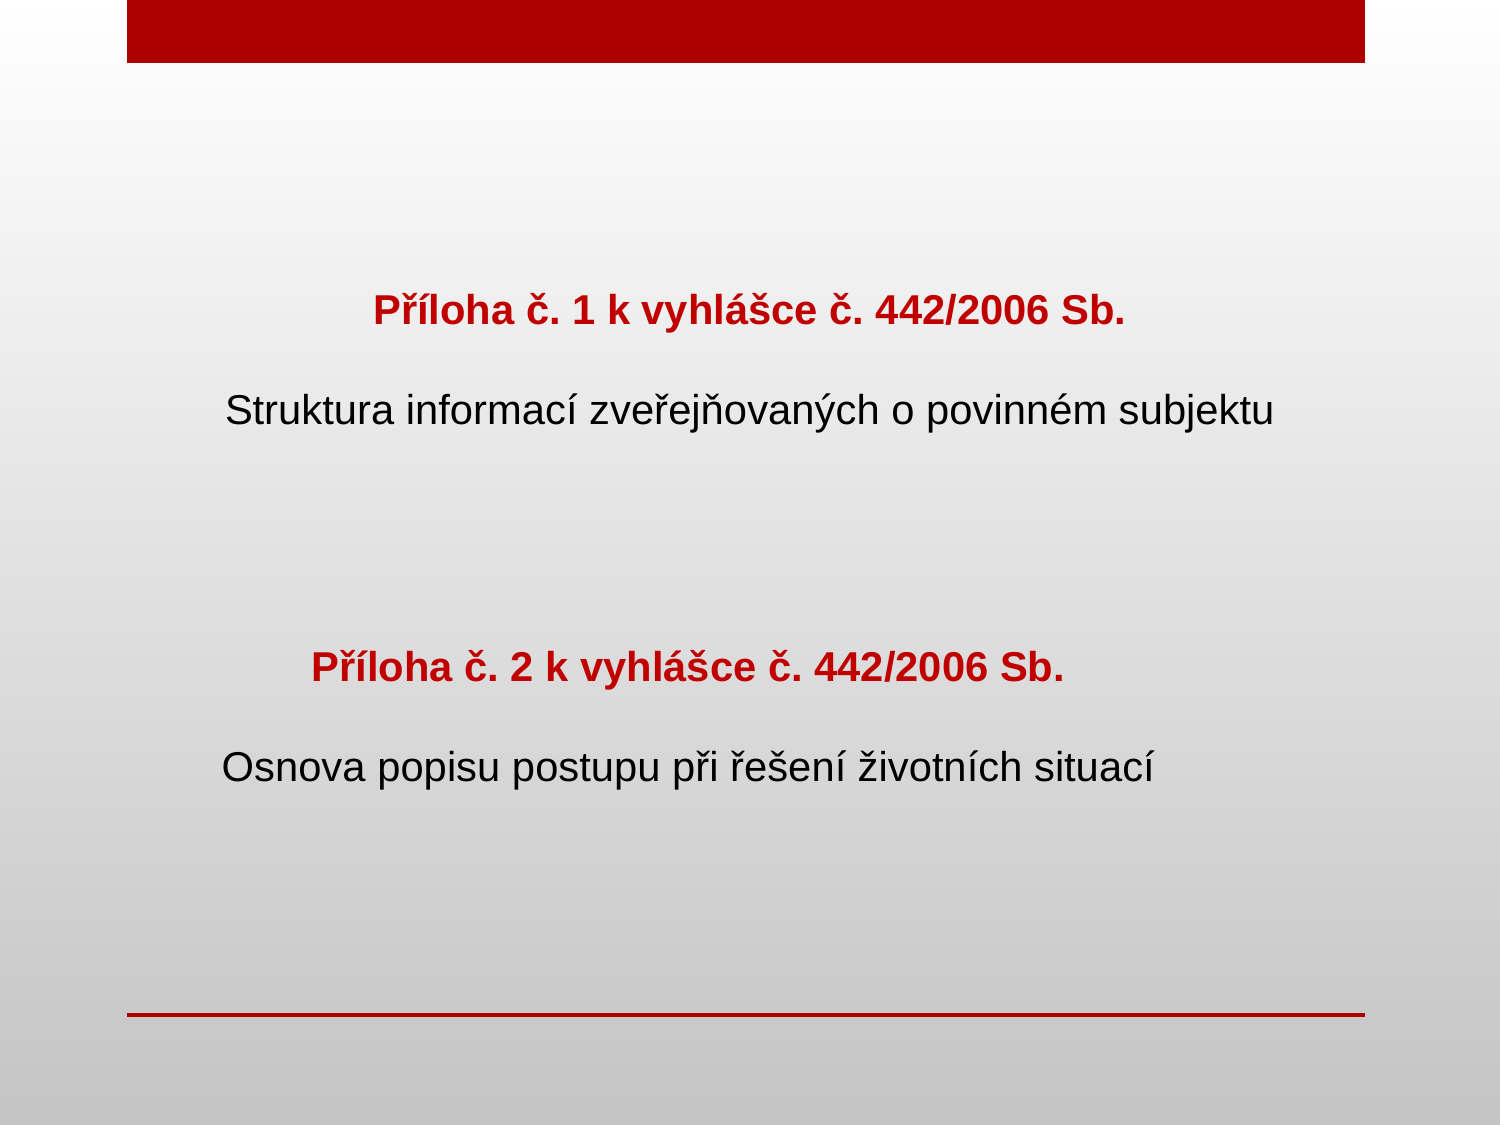

Příloha č. 1 k vyhlášce č. 442/2006 Sb.
Struktura informací zveřejňovaných o povinném subjektu
Příloha č. 2 k vyhlášce č. 442/2006 Sb.
Osnova popisu postupu při řešení životních situací